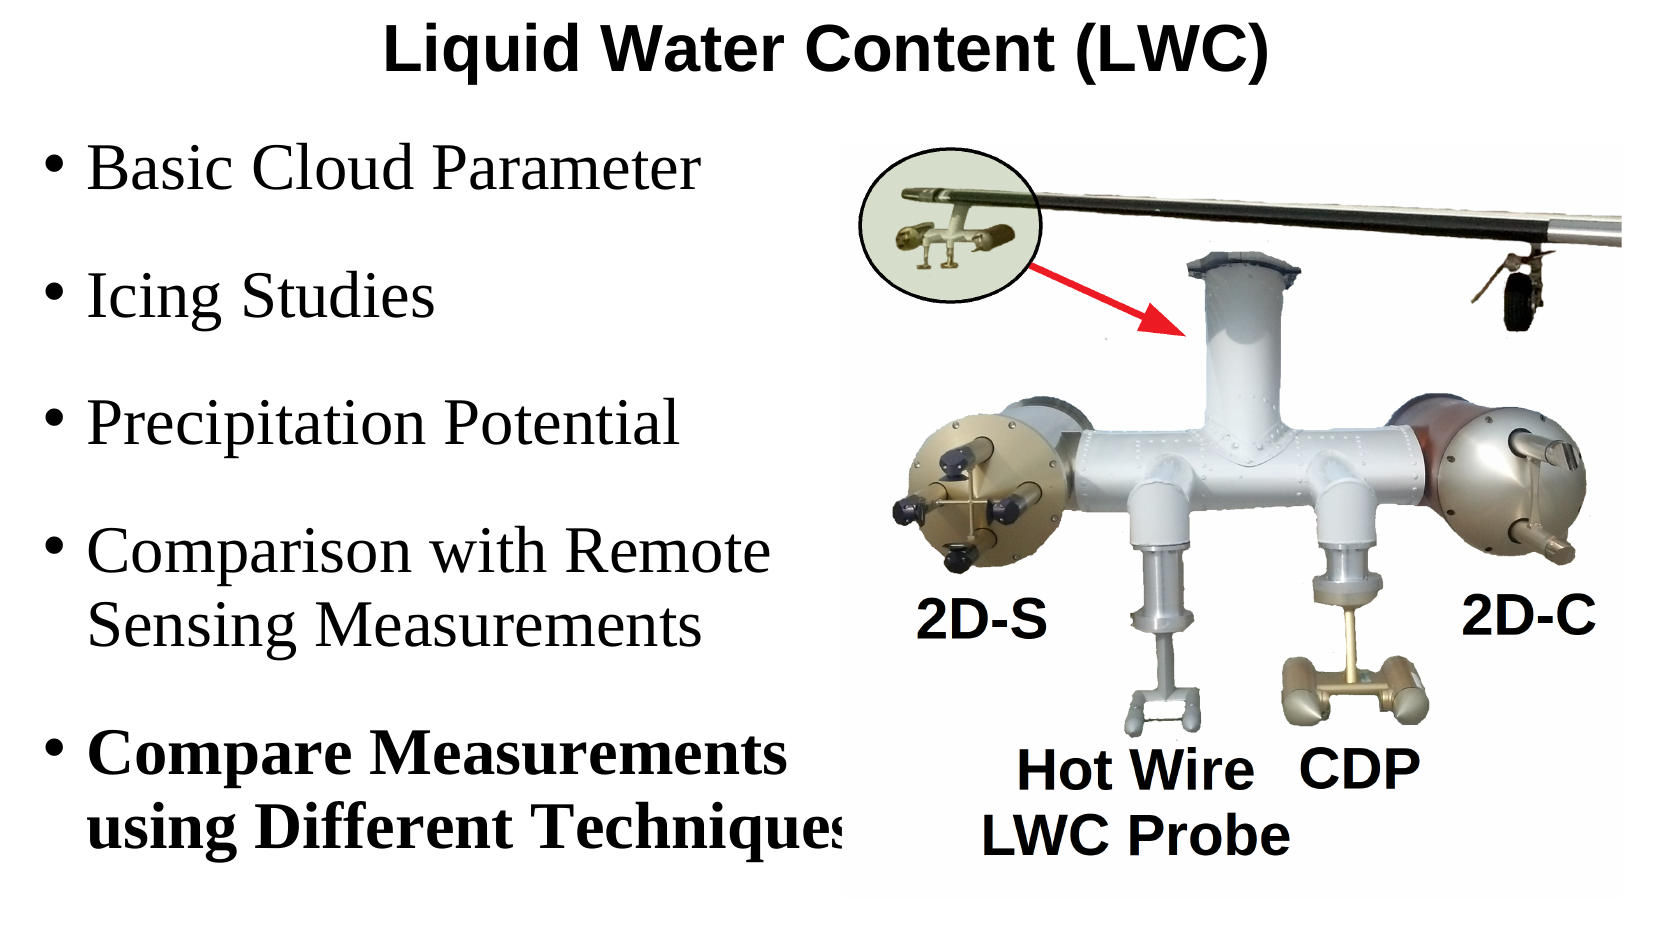

Liquid Water Content (LWC)
Basic Cloud Parameter
Icing Studies
Precipitation Potential
Comparison with Remote Sensing Measurements
Compare Measurements using Different Techniques